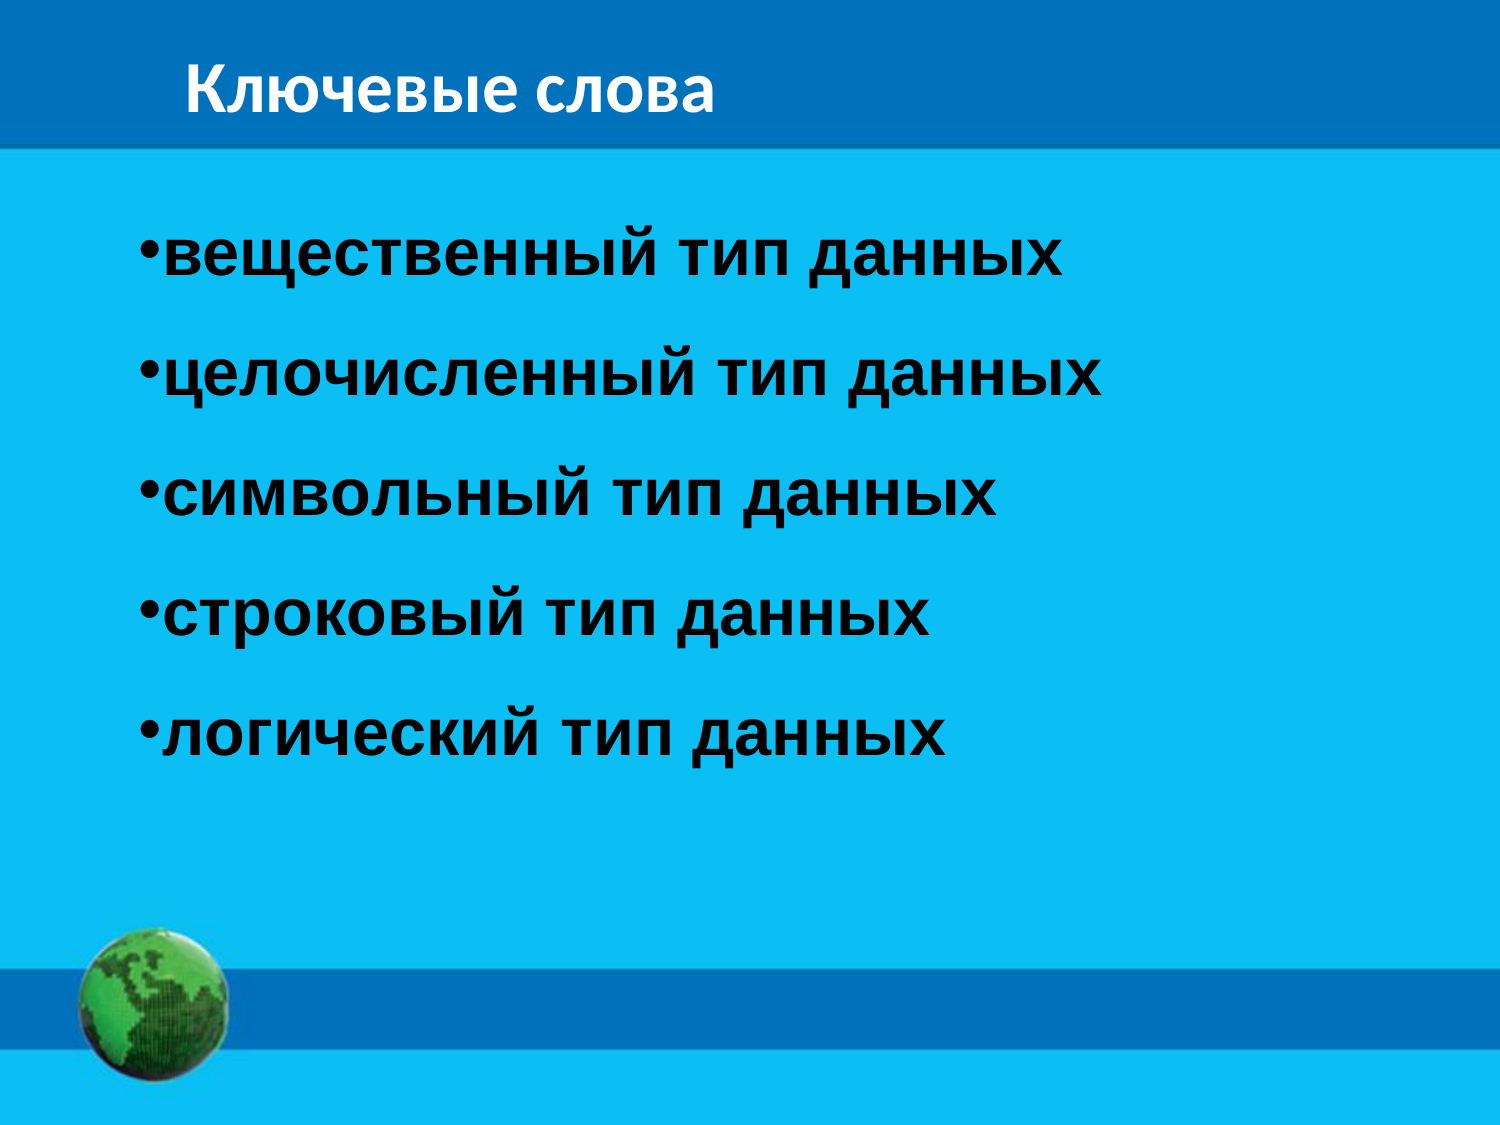

Ключевые слова
вещественный тип данных
целочисленный тип данных
символьный тип данных
строковый тип данных
логический тип данных